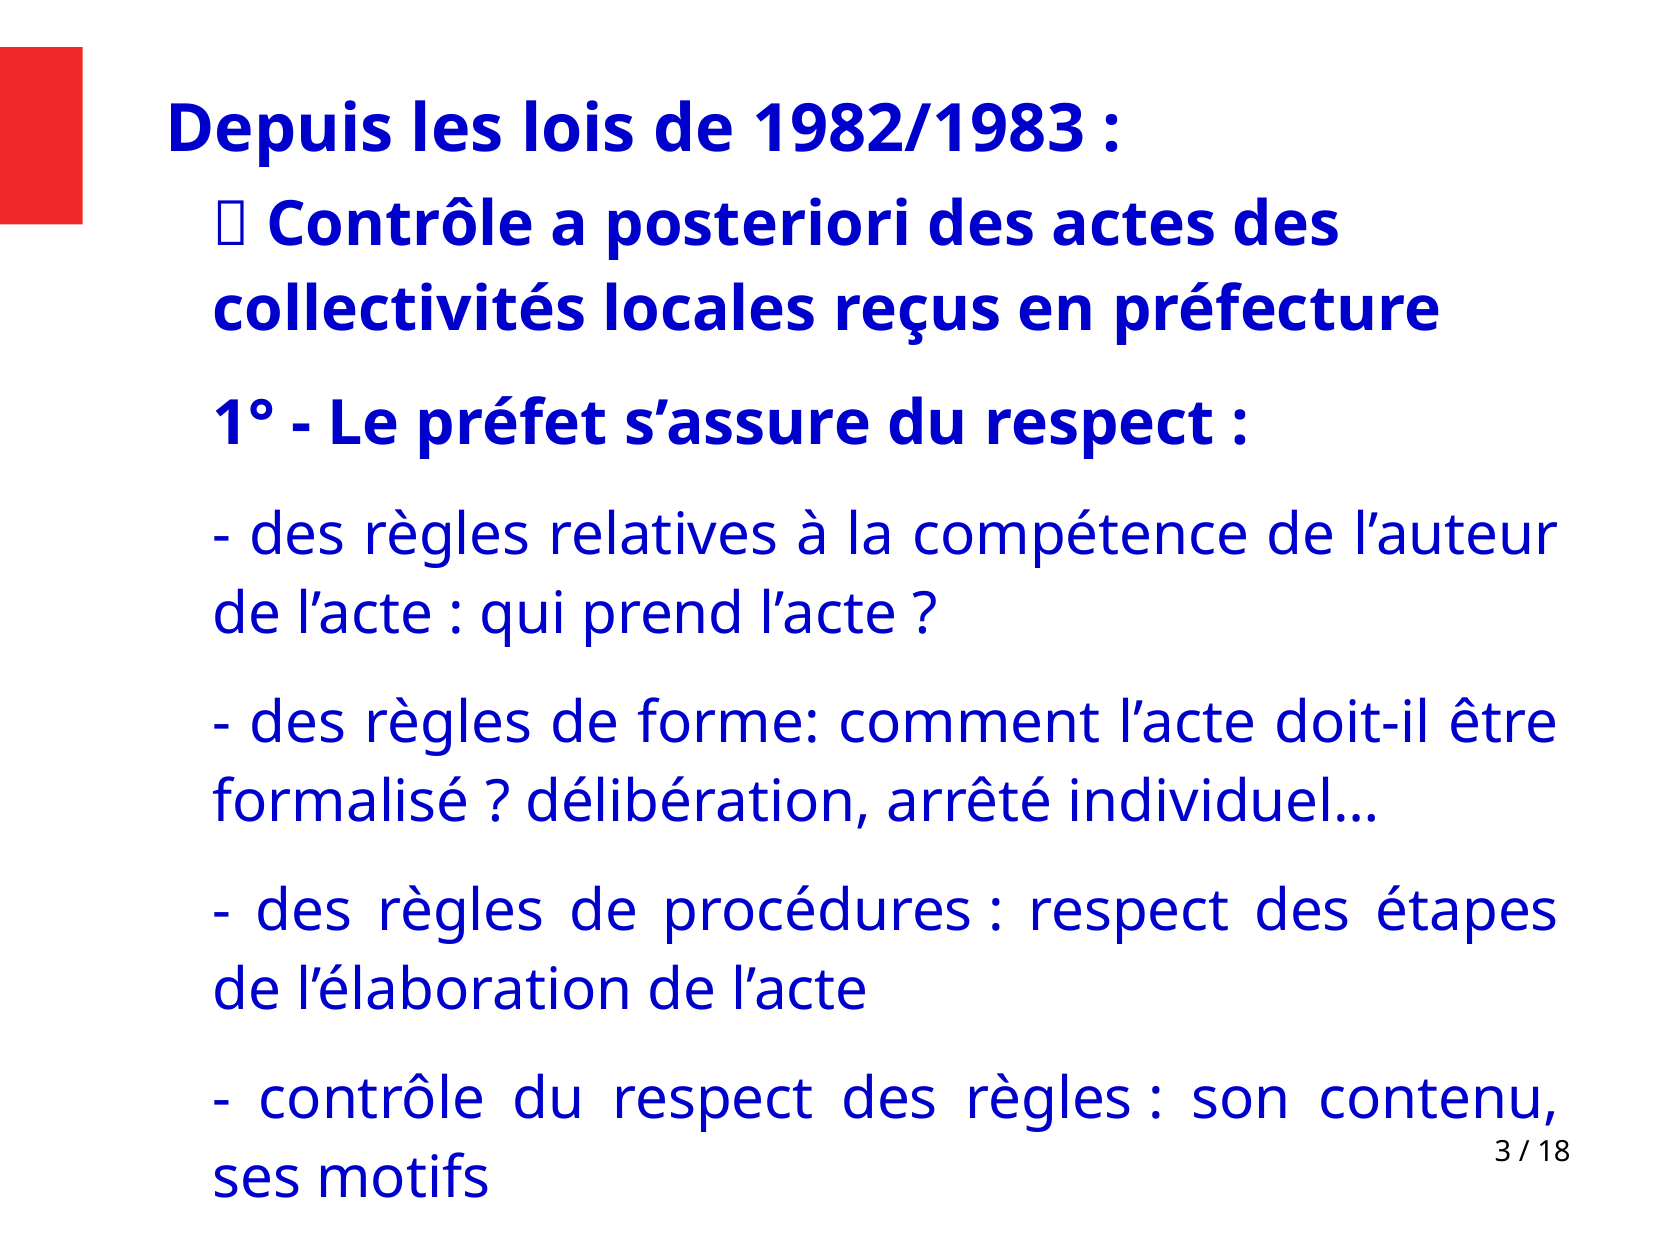

# Depuis les lois de 1982/1983 :
 Contrôle a posteriori des actes des collectivités locales reçus en préfecture
1° - Le préfet s’assure du respect :
- des règles relatives à la compétence de l’auteur de l’acte : qui prend l’acte ?
- des règles de forme: comment l’acte doit-il être formalisé ? délibération, arrêté individuel…
- des règles de procédures : respect des étapes de l’élaboration de l’acte
- contrôle du respect des règles : son contenu, ses motifs
3